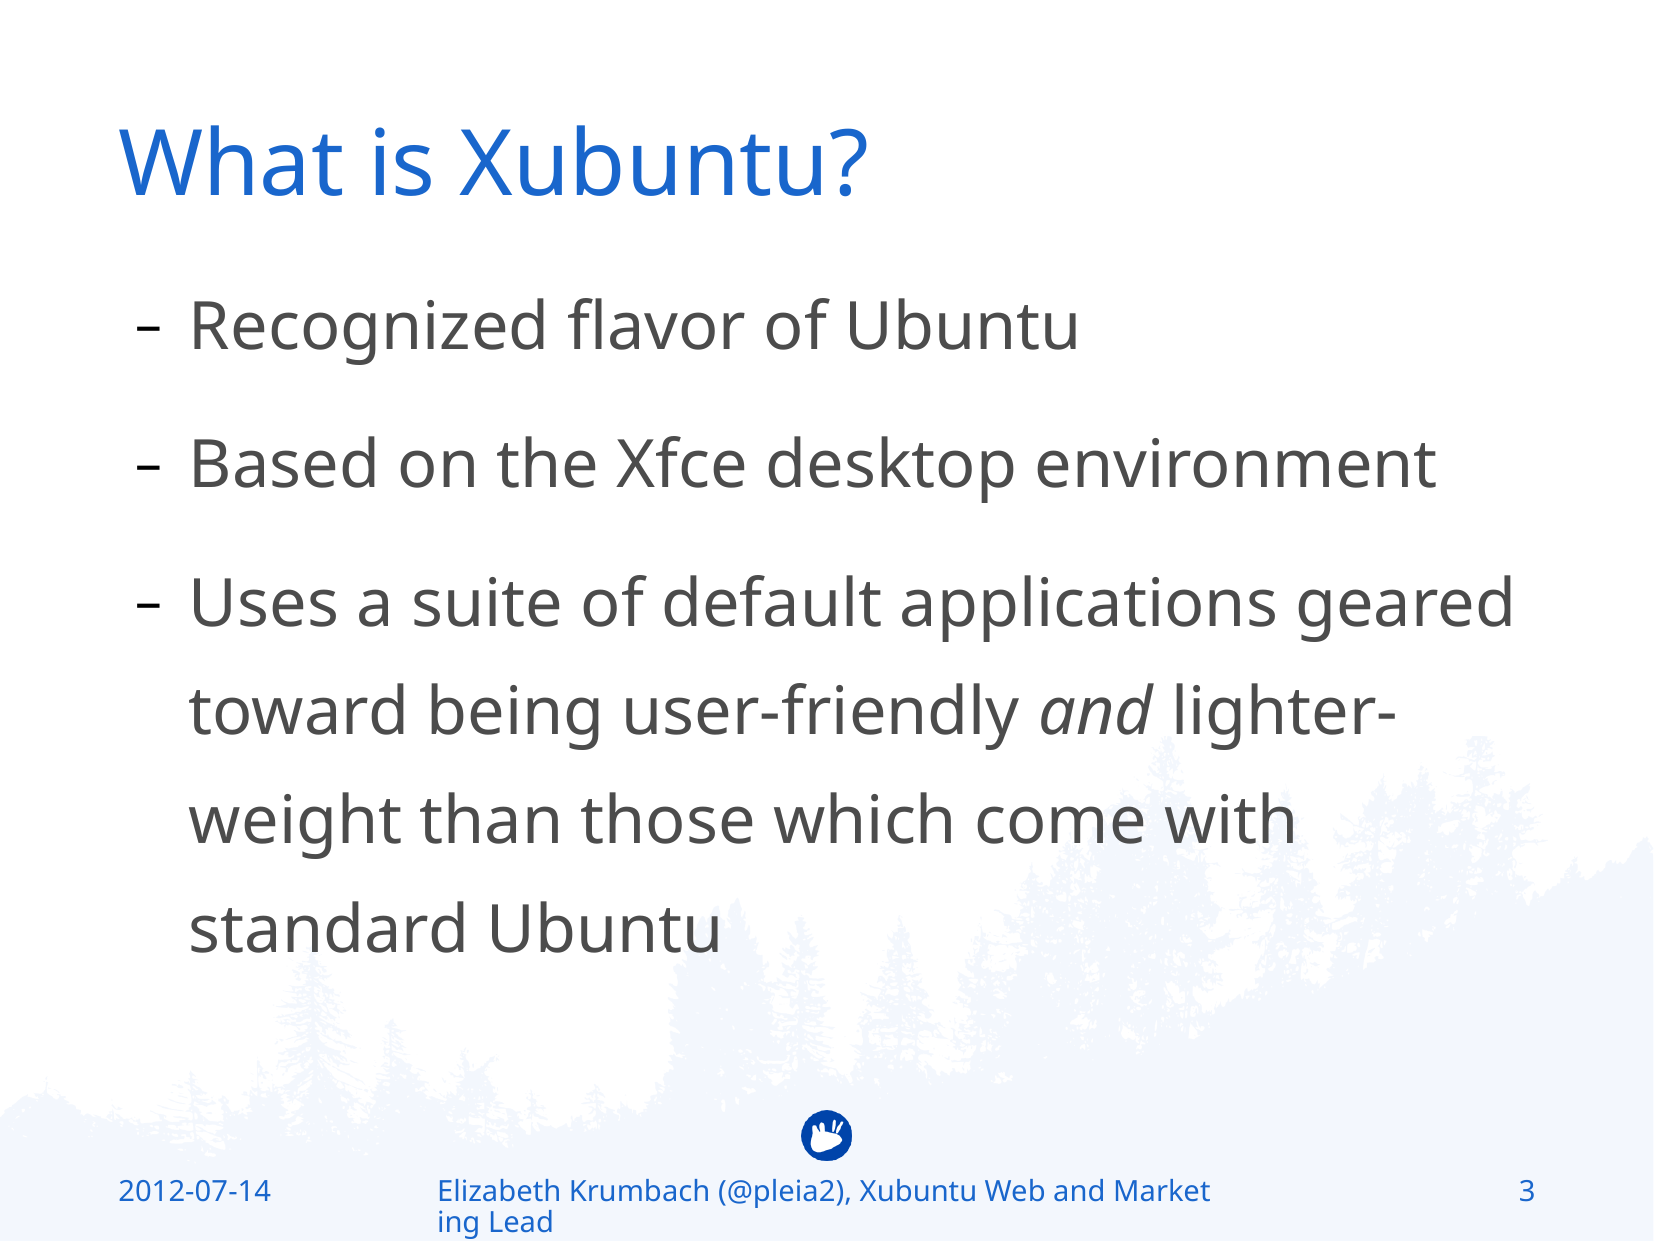

# What is Xubuntu?
Recognized flavor of Ubuntu
Based on the Xfce desktop environment
Uses a suite of default applications geared toward being user-friendly and lighter-weight than those which come with standard Ubuntu
Elizabeth Krumbach (@pleia2), Xubuntu Web and Marketing Lead
2012-07-14
3